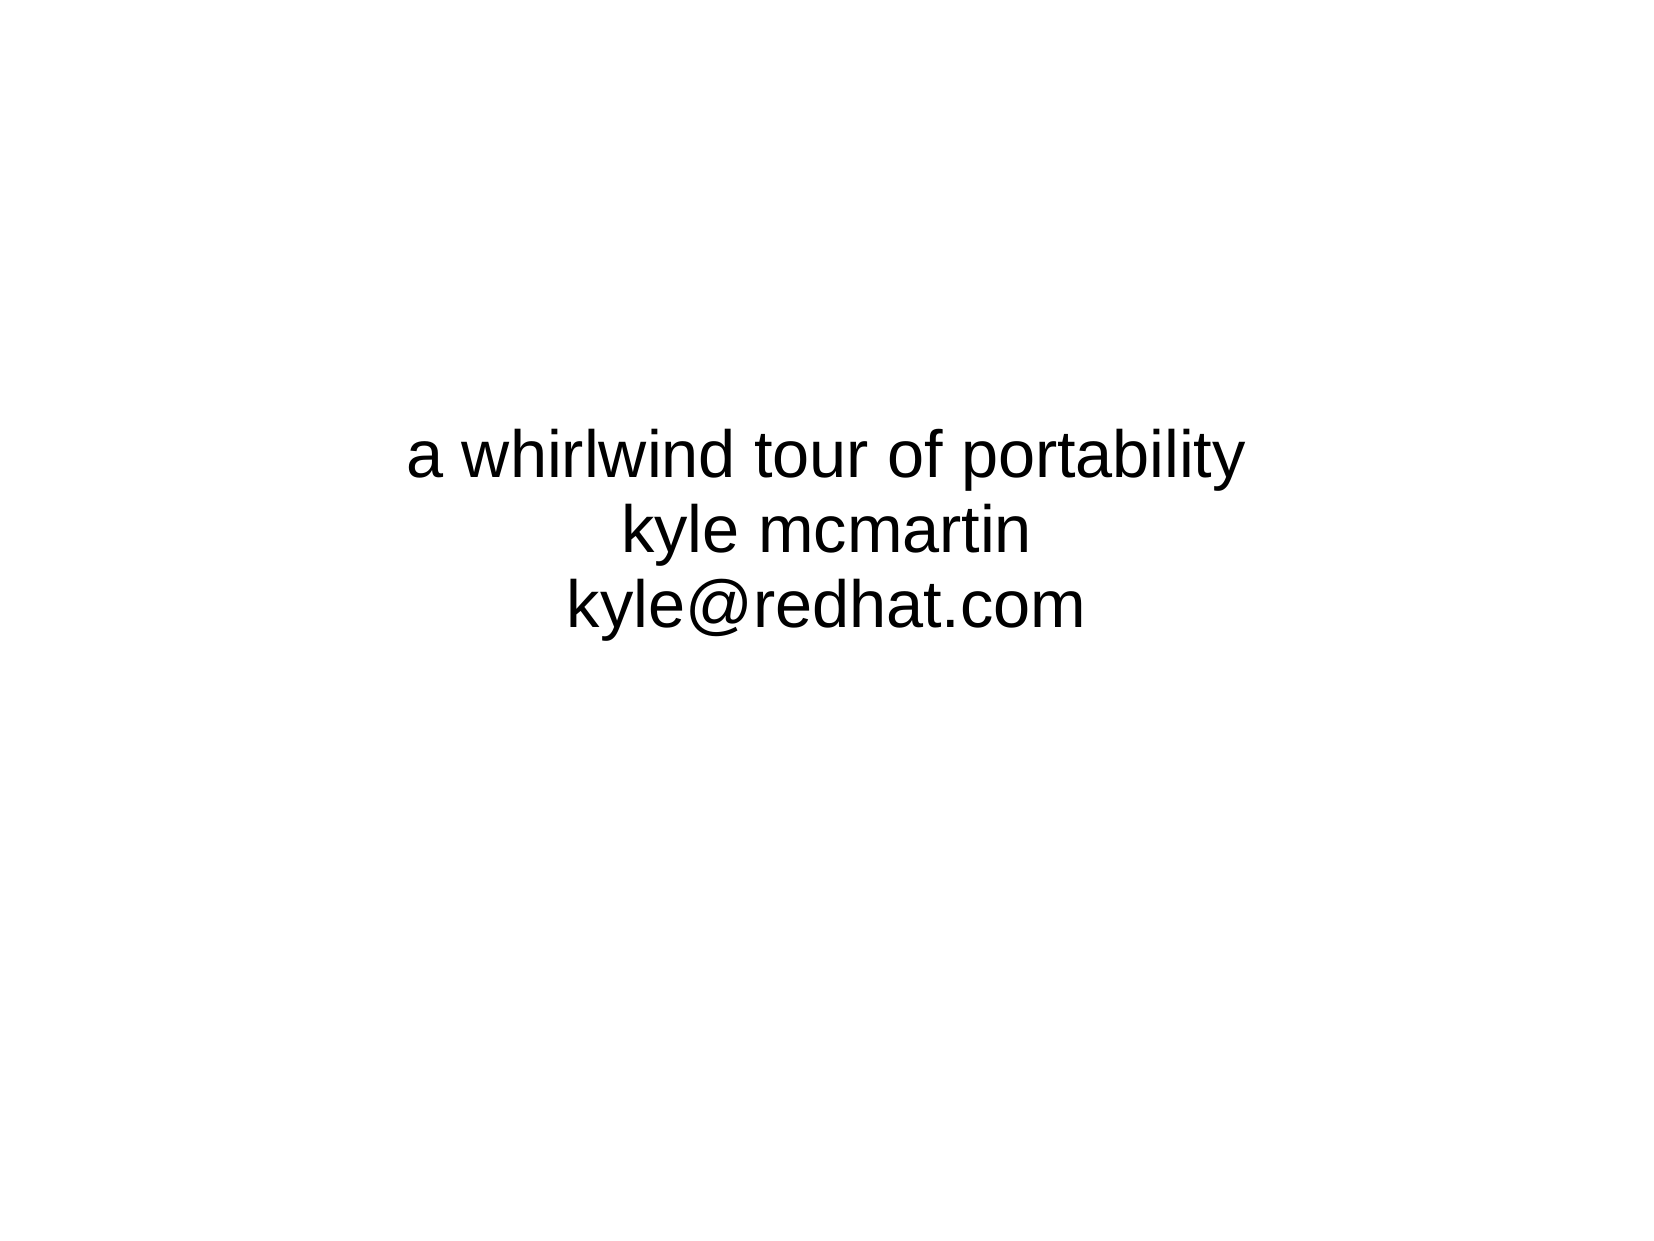

# a whirlwind tour of portability
kyle mcmartin
kyle@redhat.com